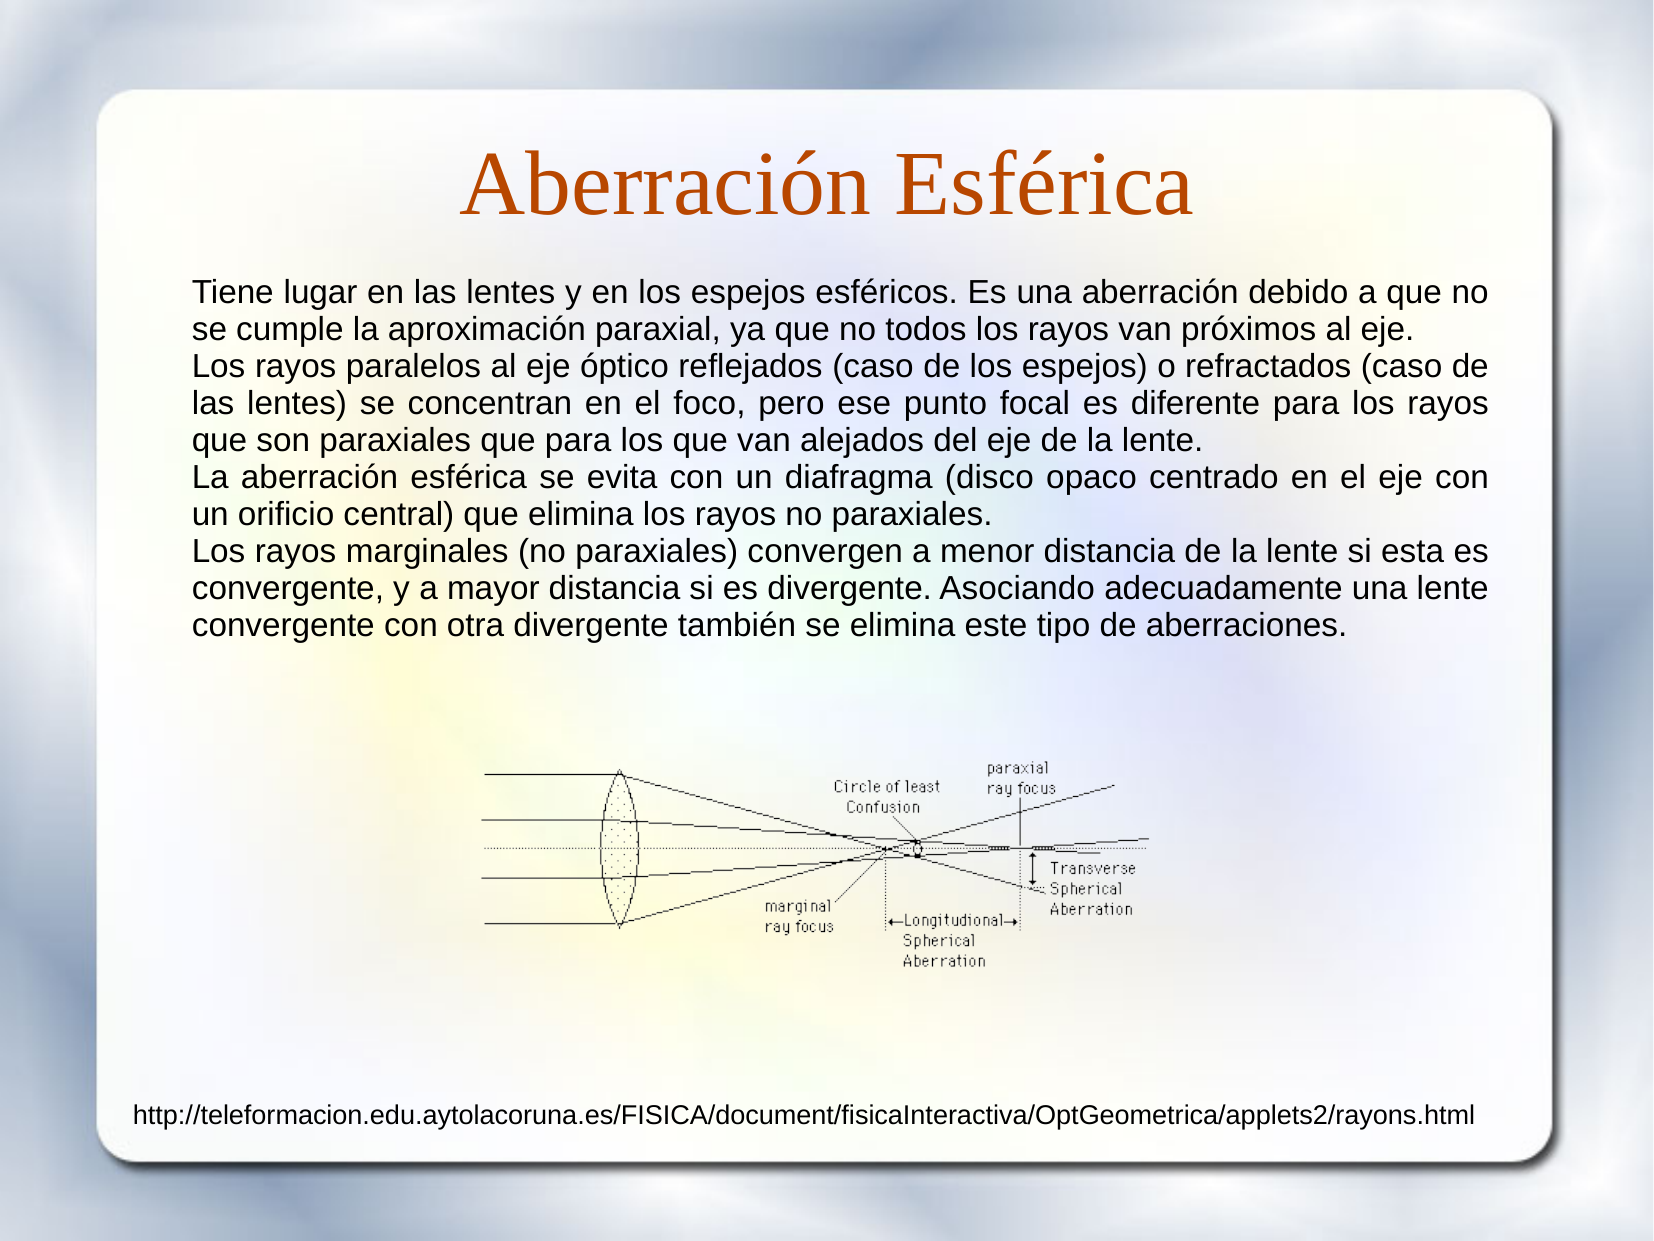

# Aberración Esférica
Tiene lugar en las lentes y en los espejos esféricos. Es una aberración debido a que no se cumple la aproximación paraxial, ya que no todos los rayos van próximos al eje.
Los rayos paralelos al eje óptico reflejados (caso de los espejos) o refractados (caso de las lentes) se concentran en el foco, pero ese punto focal es diferente para los rayos que son paraxiales que para los que van alejados del eje de la lente.
La aberración esférica se evita con un diafragma (disco opaco centrado en el eje con un orificio central) que elimina los rayos no paraxiales.
Los rayos marginales (no paraxiales) convergen a menor distancia de la lente si esta es convergente, y a mayor distancia si es divergente. Asociando adecuadamente una lente convergente con otra divergente también se elimina este tipo de aberraciones.
http://teleformacion.edu.aytolacoruna.es/FISICA/document/fisicaInteractiva/OptGeometrica/applets2/rayons.html